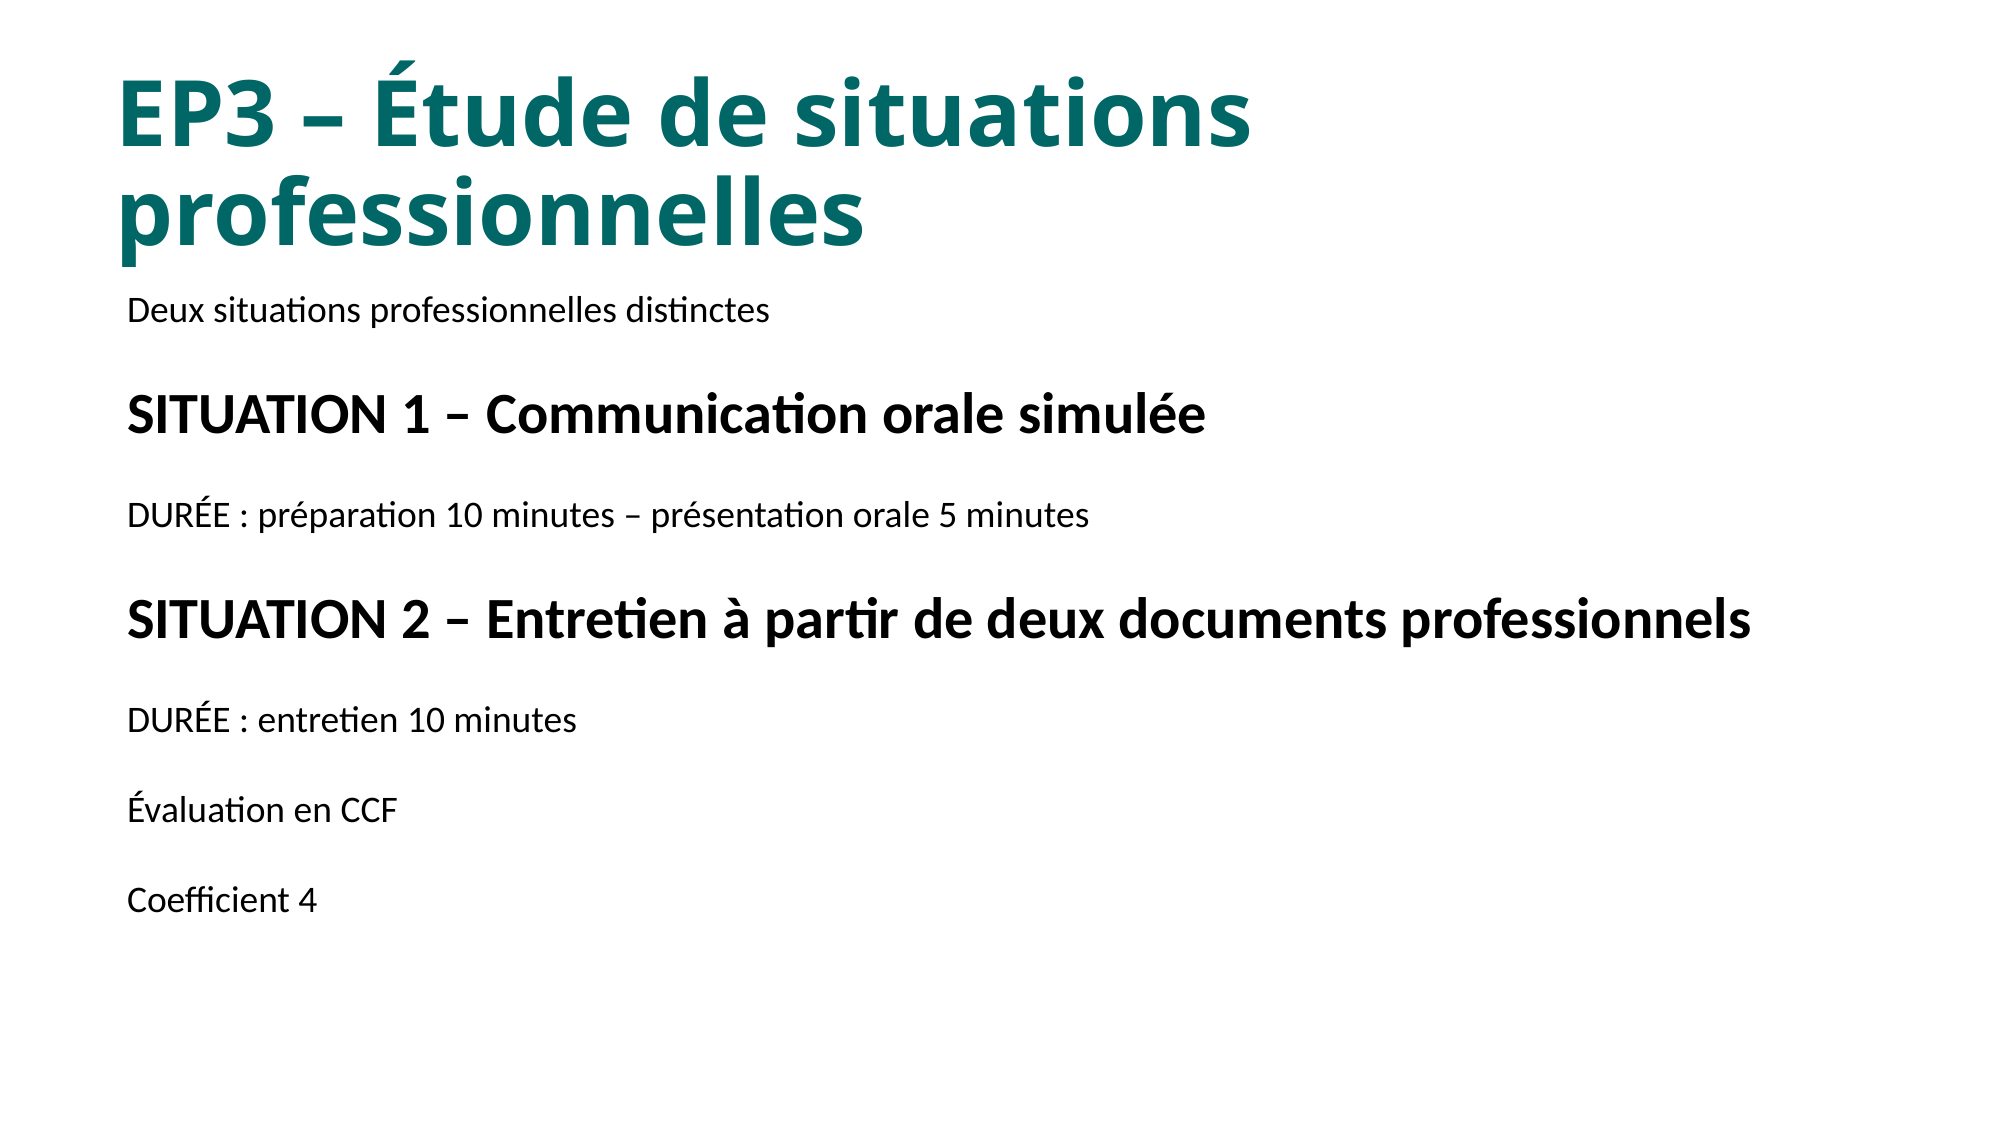

# EP3 – Étude de situations professionnelles
Deux situations professionnelles distinctes
SITUATION 1 – Communication orale simulée
DURÉE : préparation 10 minutes – présentation orale 5 minutes
SITUATION 2 – Entretien à partir de deux documents professionnels
DURÉE : entretien 10 minutes
Évaluation en CCF
Coefficient 4